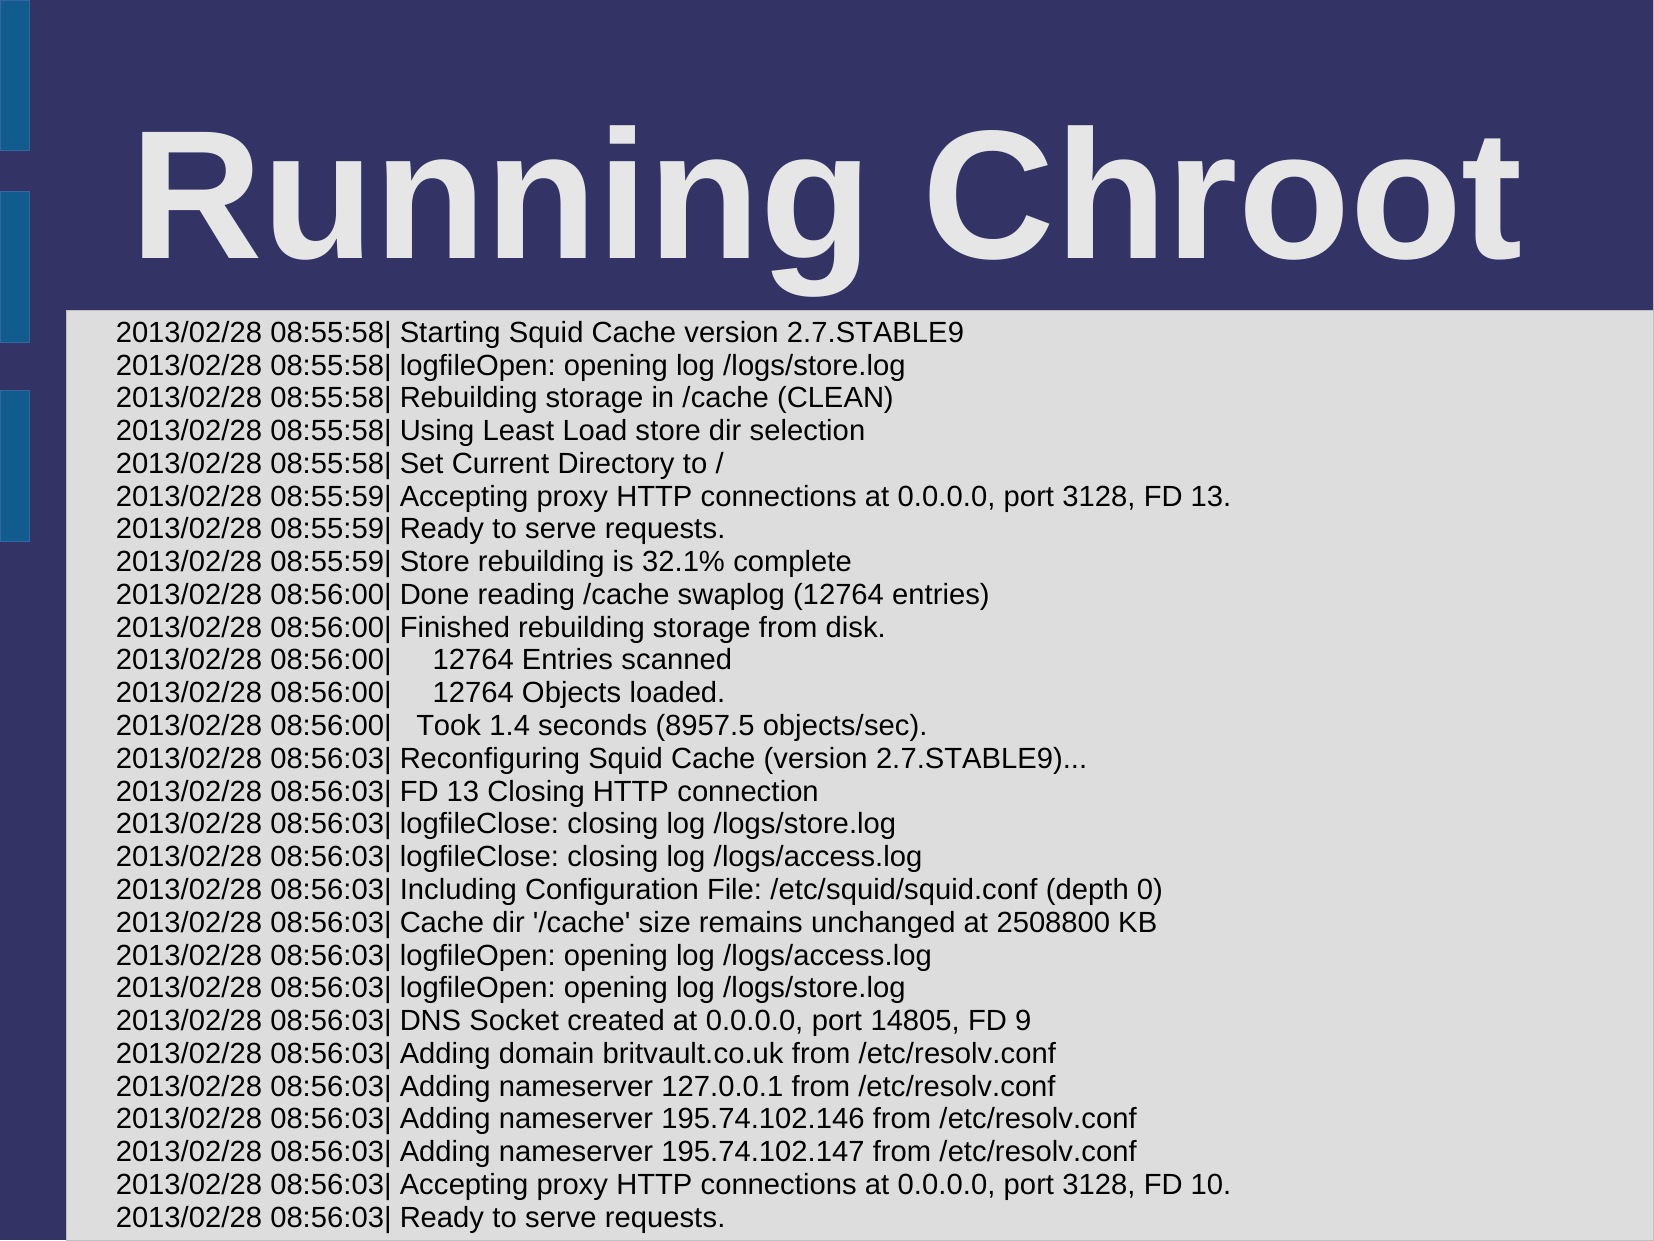

# Running Chroot
2013/02/28 08:55:58| Starting Squid Cache version 2.7.STABLE9
2013/02/28 08:55:58| logfileOpen: opening log /logs/store.log
2013/02/28 08:55:58| Rebuilding storage in /cache (CLEAN)
2013/02/28 08:55:58| Using Least Load store dir selection
2013/02/28 08:55:58| Set Current Directory to /
2013/02/28 08:55:59| Accepting proxy HTTP connections at 0.0.0.0, port 3128, FD 13.
2013/02/28 08:55:59| Ready to serve requests.
2013/02/28 08:55:59| Store rebuilding is 32.1% complete
2013/02/28 08:56:00| Done reading /cache swaplog (12764 entries)
2013/02/28 08:56:00| Finished rebuilding storage from disk.
2013/02/28 08:56:00| 12764 Entries scanned
2013/02/28 08:56:00| 12764 Objects loaded.
2013/02/28 08:56:00| Took 1.4 seconds (8957.5 objects/sec).
2013/02/28 08:56:03| Reconfiguring Squid Cache (version 2.7.STABLE9)...
2013/02/28 08:56:03| FD 13 Closing HTTP connection
2013/02/28 08:56:03| logfileClose: closing log /logs/store.log
2013/02/28 08:56:03| logfileClose: closing log /logs/access.log
2013/02/28 08:56:03| Including Configuration File: /etc/squid/squid.conf (depth 0)
2013/02/28 08:56:03| Cache dir '/cache' size remains unchanged at 2508800 KB
2013/02/28 08:56:03| logfileOpen: opening log /logs/access.log
2013/02/28 08:56:03| logfileOpen: opening log /logs/store.log
2013/02/28 08:56:03| DNS Socket created at 0.0.0.0, port 14805, FD 9
2013/02/28 08:56:03| Adding domain britvault.co.uk from /etc/resolv.conf
2013/02/28 08:56:03| Adding nameserver 127.0.0.1 from /etc/resolv.conf
2013/02/28 08:56:03| Adding nameserver 195.74.102.146 from /etc/resolv.conf
2013/02/28 08:56:03| Adding nameserver 195.74.102.147 from /etc/resolv.conf
2013/02/28 08:56:03| Accepting proxy HTTP connections at 0.0.0.0, port 3128, FD 10.
2013/02/28 08:56:03| Ready to serve requests.